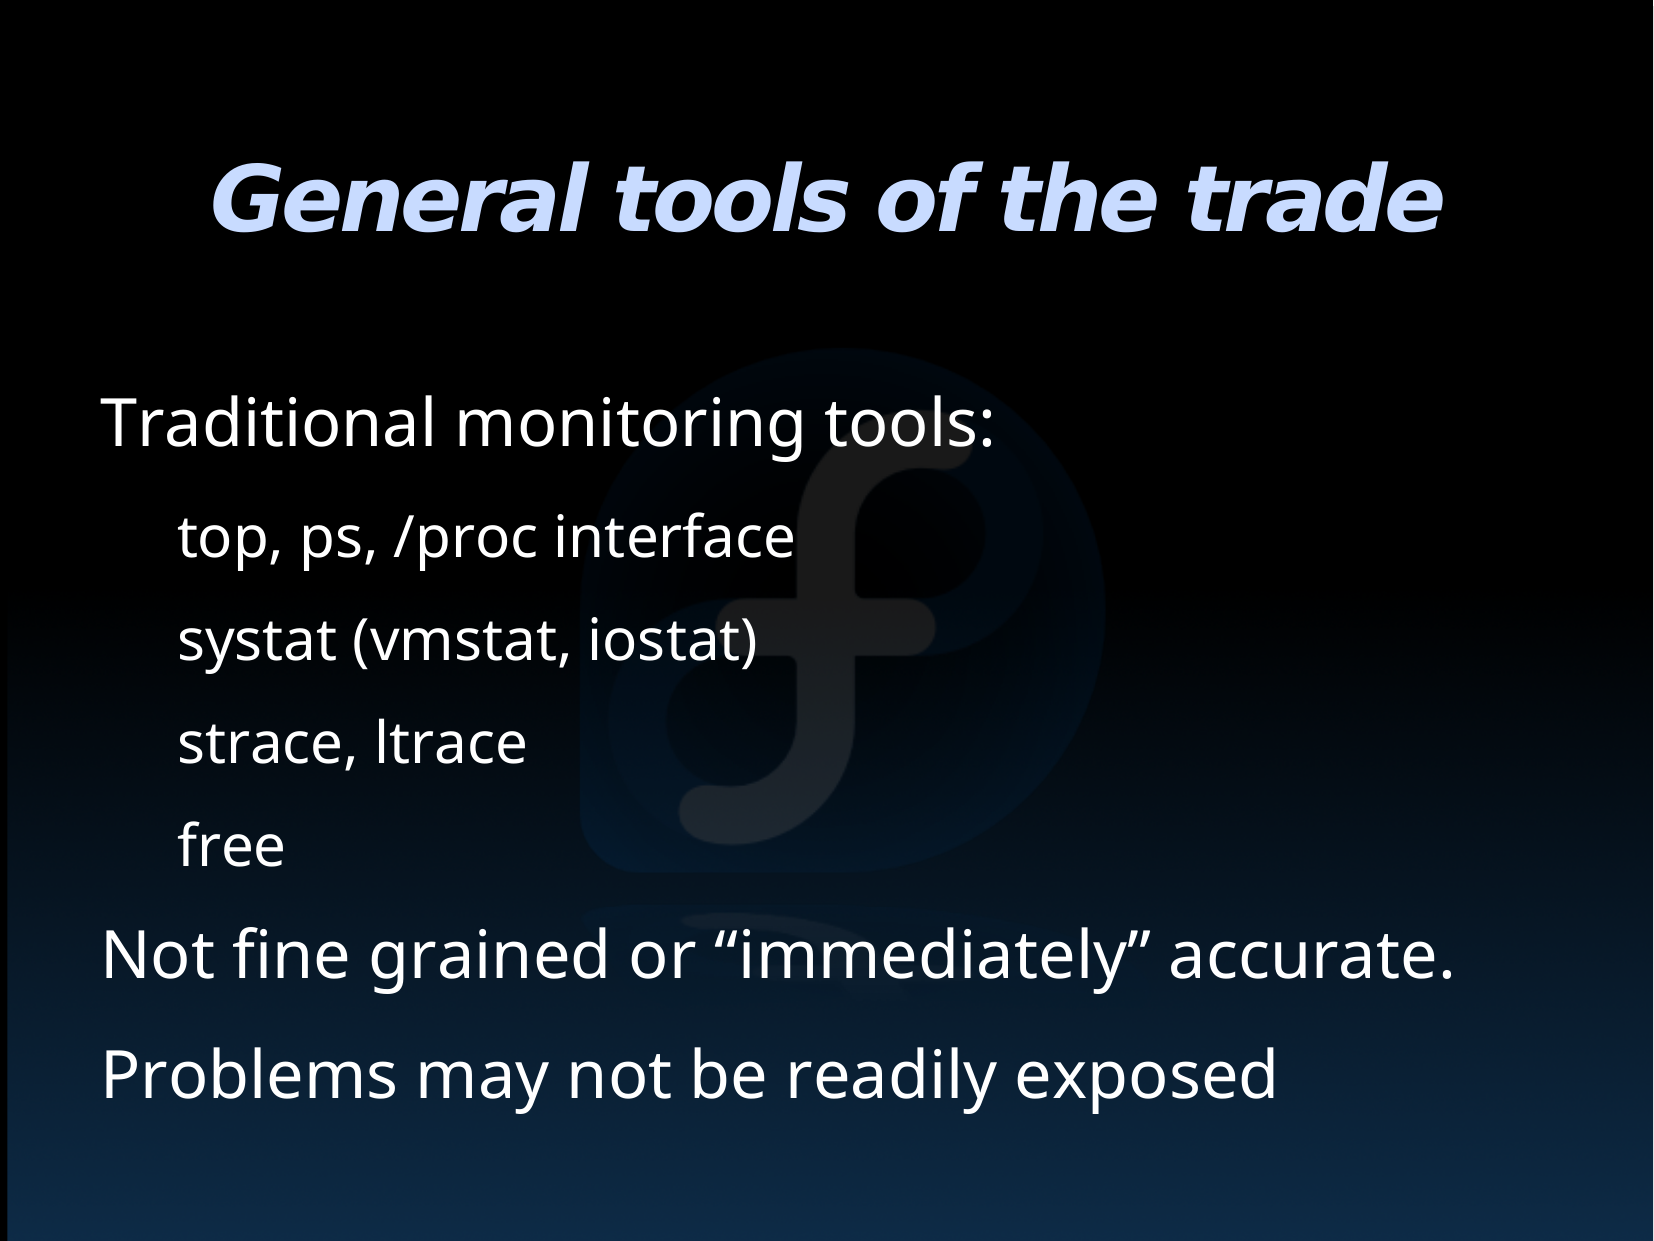

# General tools of the trade
Traditional monitoring tools:
top, ps, /proc interface
systat (vmstat, iostat)
strace, ltrace
free
Not fine grained or “immediately” accurate.
Problems may not be readily exposed